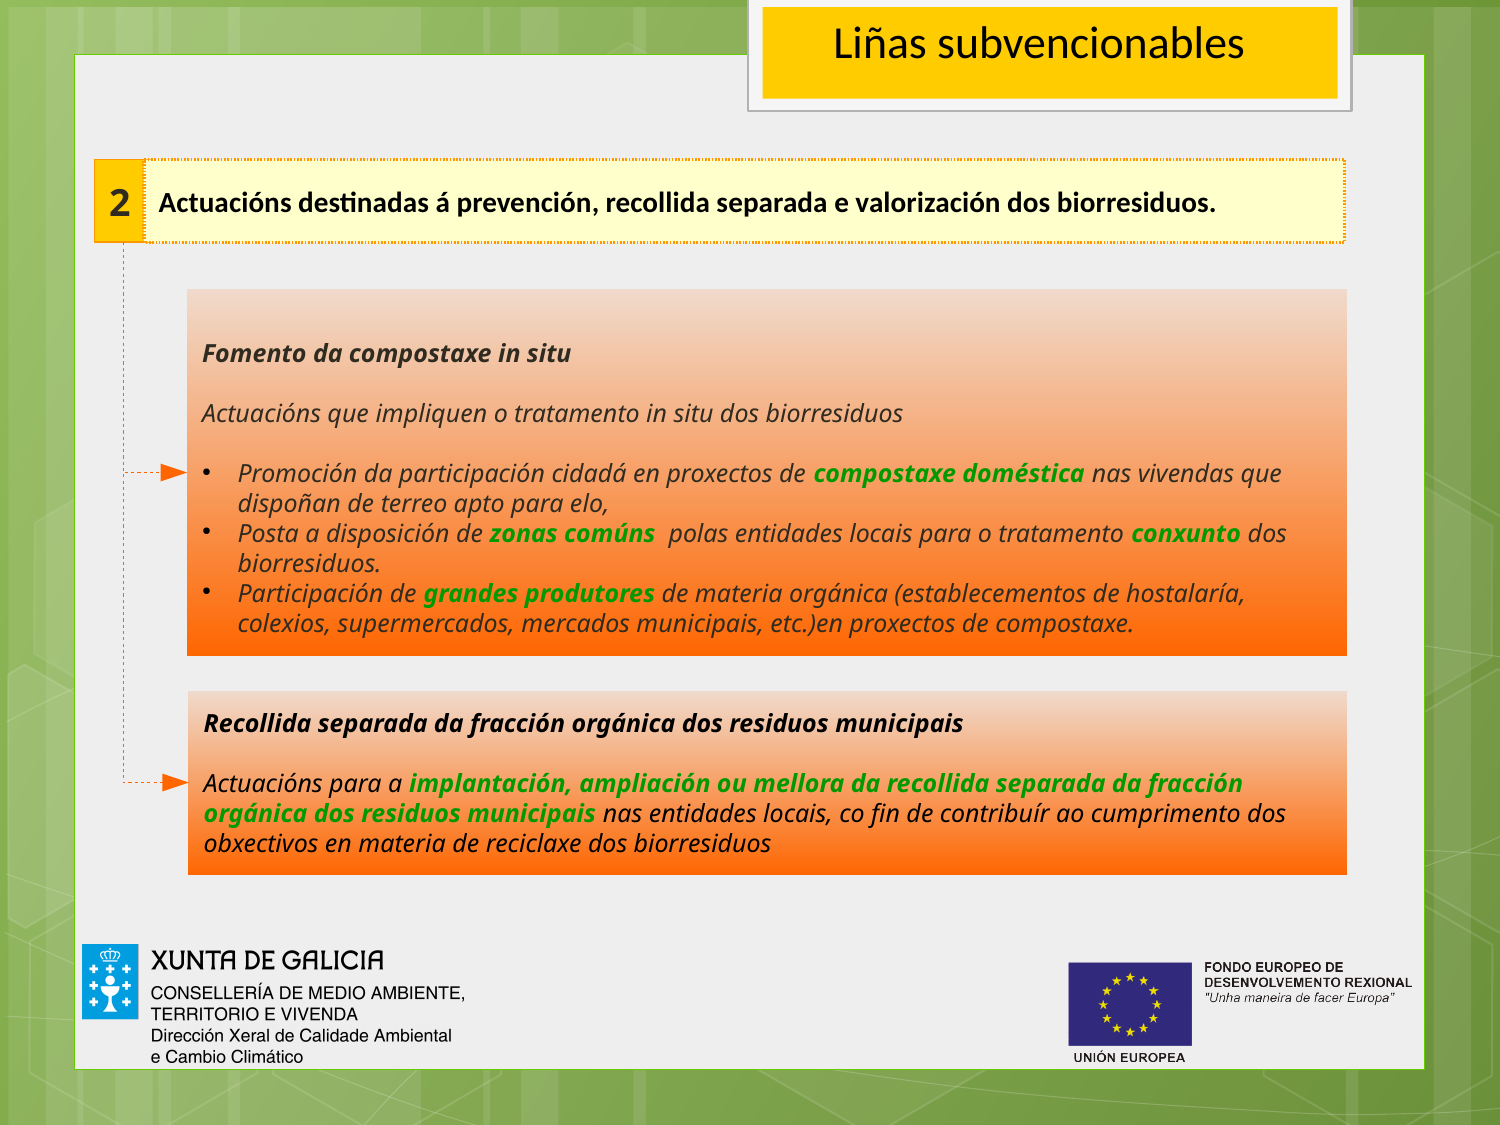

Liñas subvencionables
2
Actuacións destinadas á prevención, recollida separada e valorización dos biorresiduos.
Fomento da compostaxe in situ
Actuacións que impliquen o tratamento in situ dos biorresiduos
Promoción da participación cidadá en proxectos de compostaxe doméstica nas vivendas que dispoñan de terreo apto para elo,
Posta a disposición de zonas comúns polas entidades locais para o tratamento conxunto dos biorresiduos.
Participación de grandes produtores de materia orgánica (establecementos de hostalaría, colexios, supermercados, mercados municipais, etc.)en proxectos de compostaxe.
Recollida separada da fracción orgánica dos residuos municipais
Actuacións para a implantación, ampliación ou mellora da recollida separada da fracción orgánica dos residuos municipais nas entidades locais, co fin de contribuír ao cumprimento dos obxectivos en materia de reciclaxe dos biorresiduos